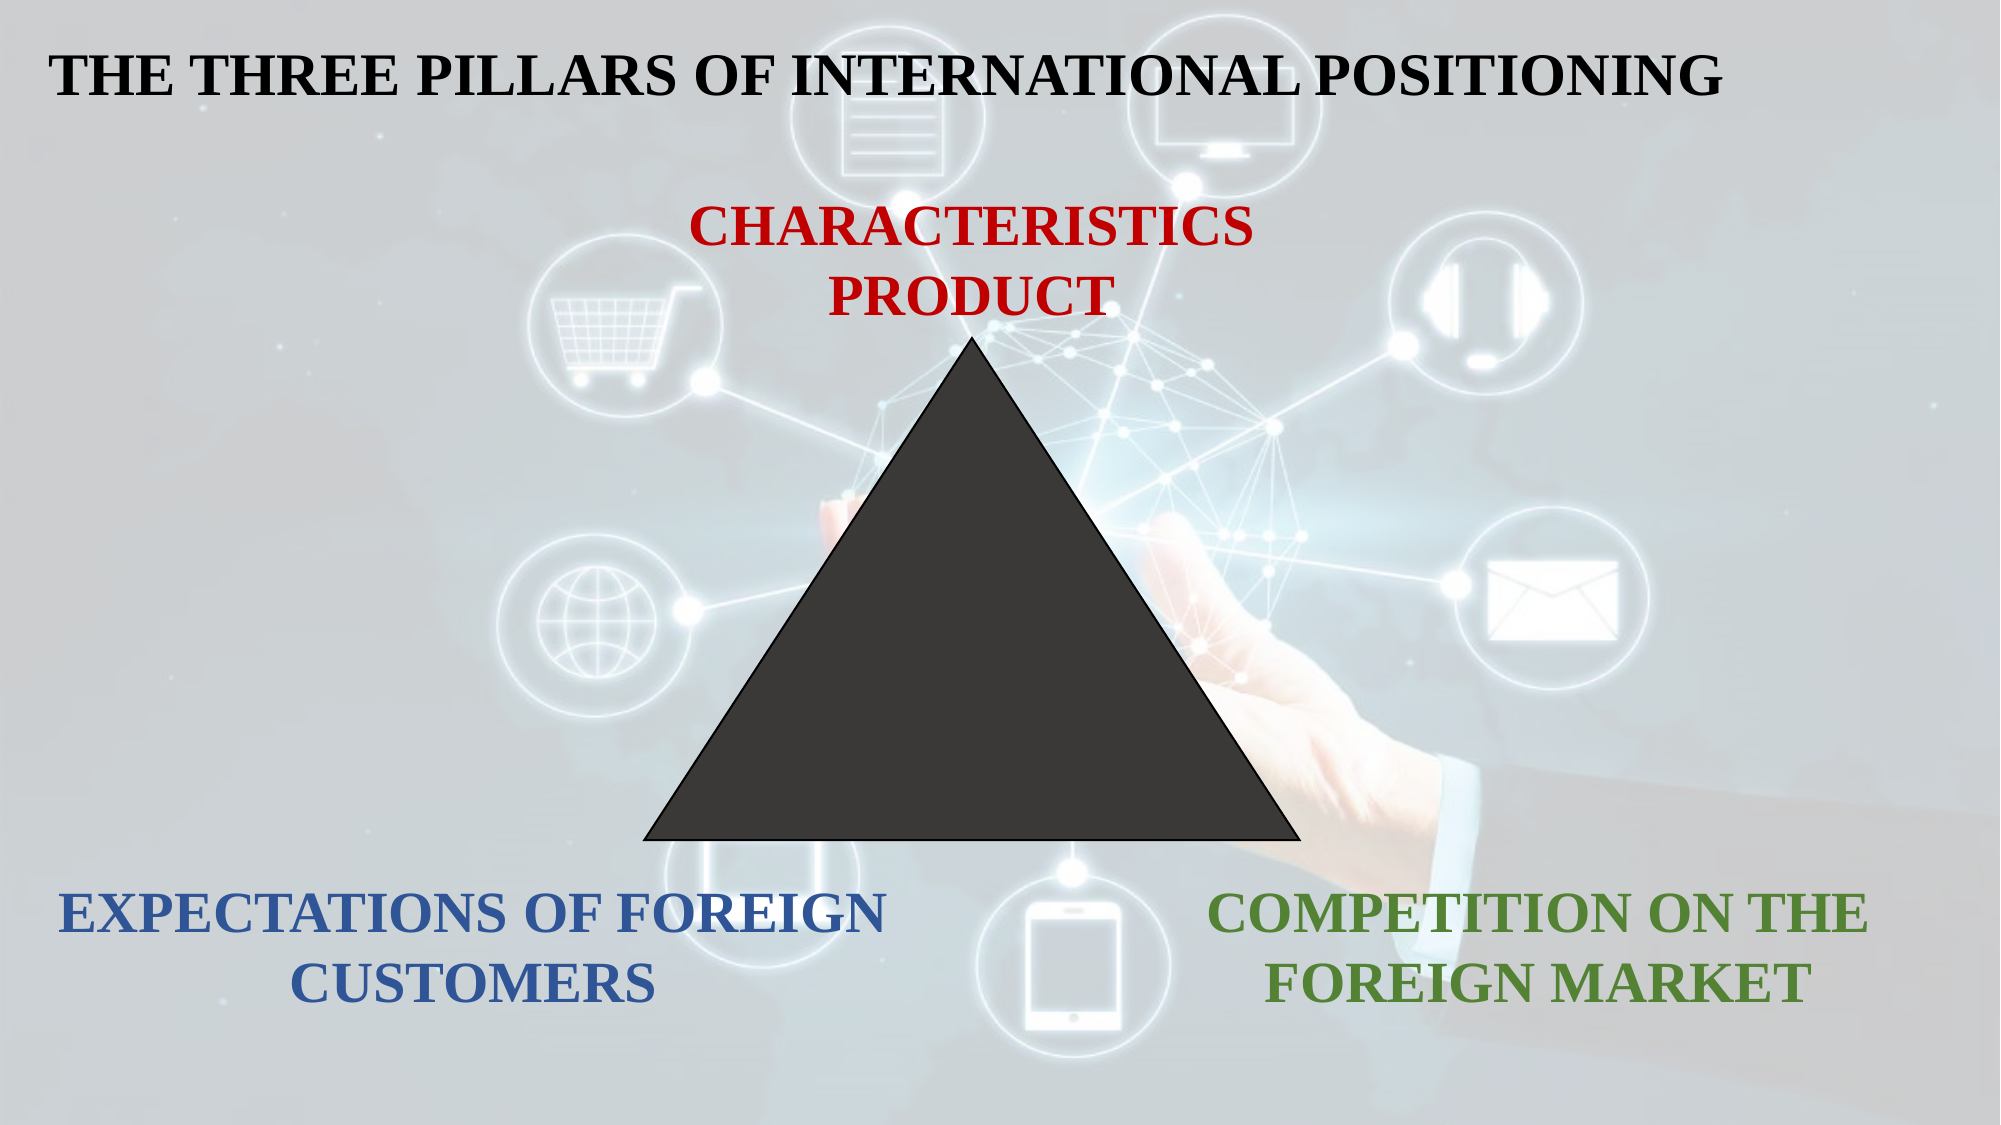

THE THREE PILLARS OF INTERNATIONAL POSITIONING
CHARACTERISTICS
PRODUCT
EXPECTATIONS OF FOREIGN CUSTOMERS
COMPETITION ON THE FOREIGN MARKET